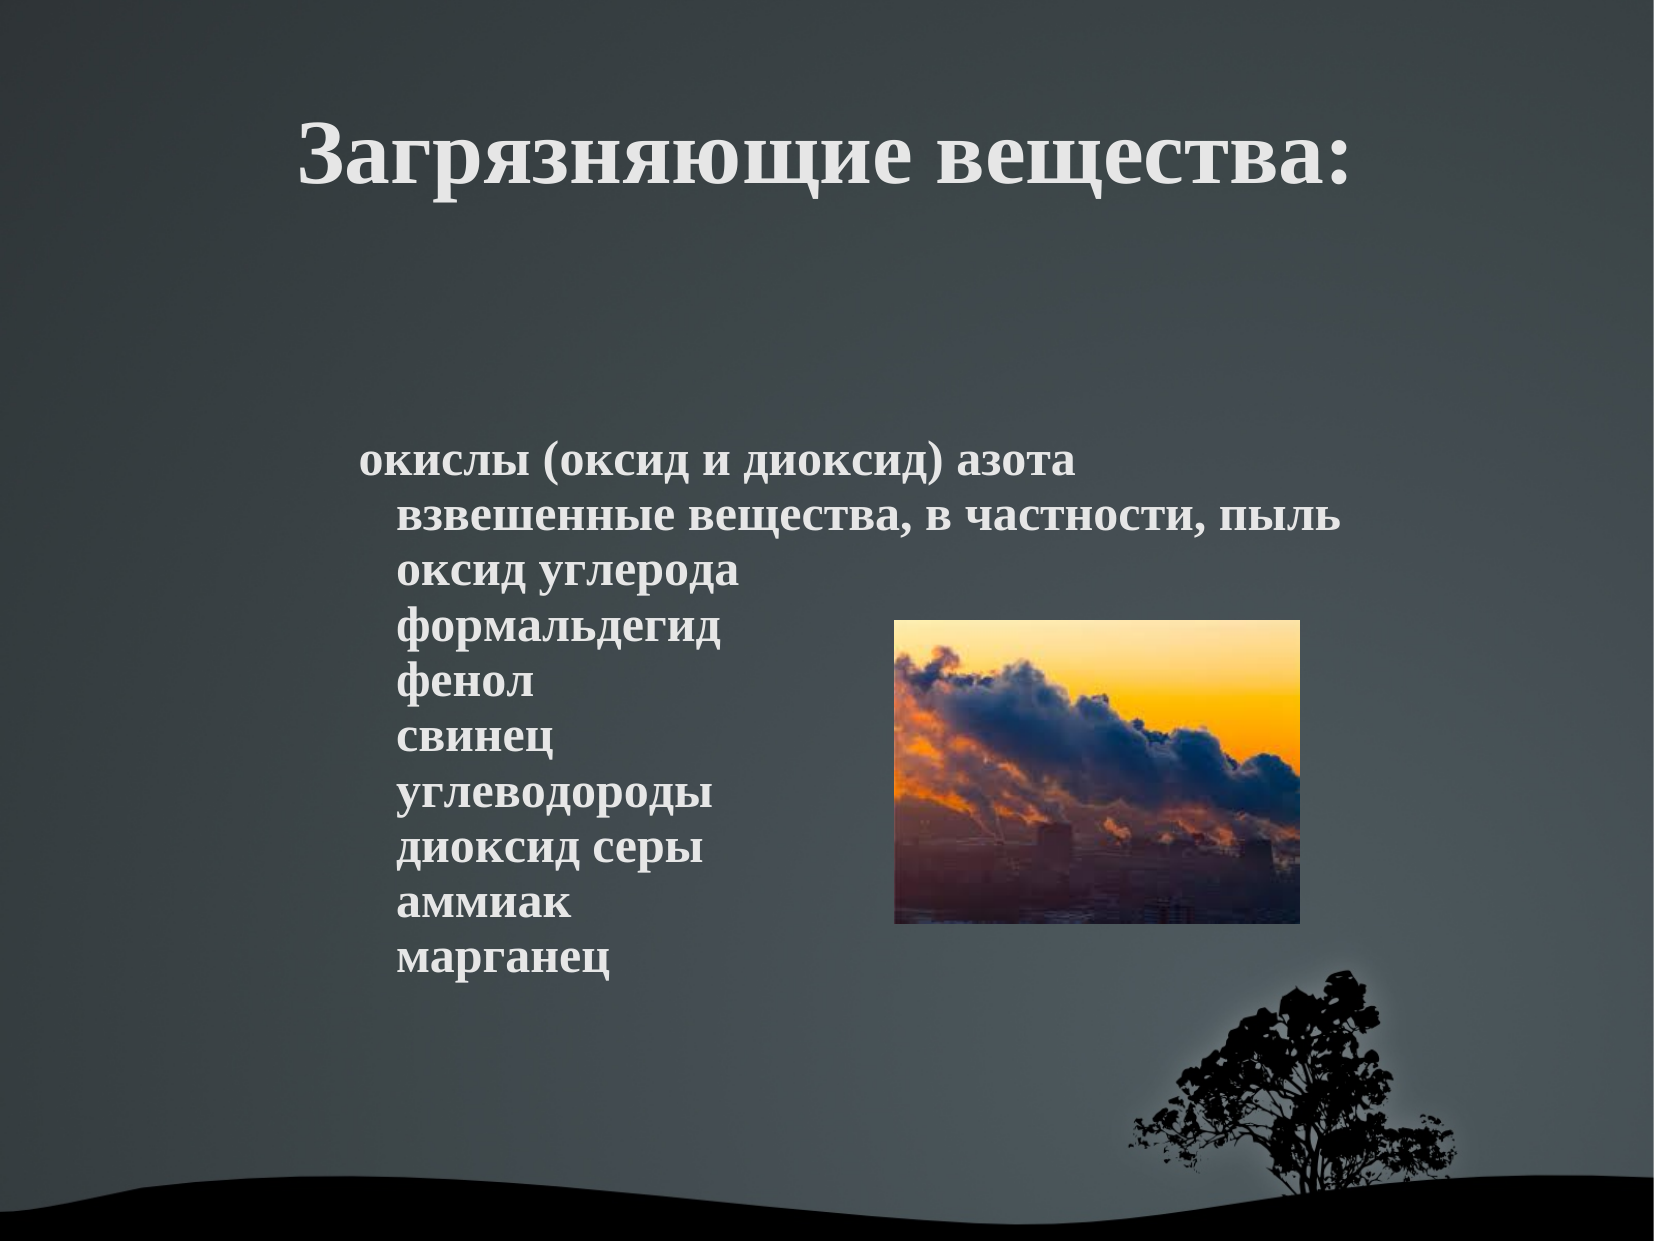

# Загрязняющие вещества:
окислы (оксид и диоксид) азота
взвешенные вещества, в частности, пыль
оксид углерода
формальдегид
фенол
свинец
углеводороды
диоксид серы
аммиак
марганец